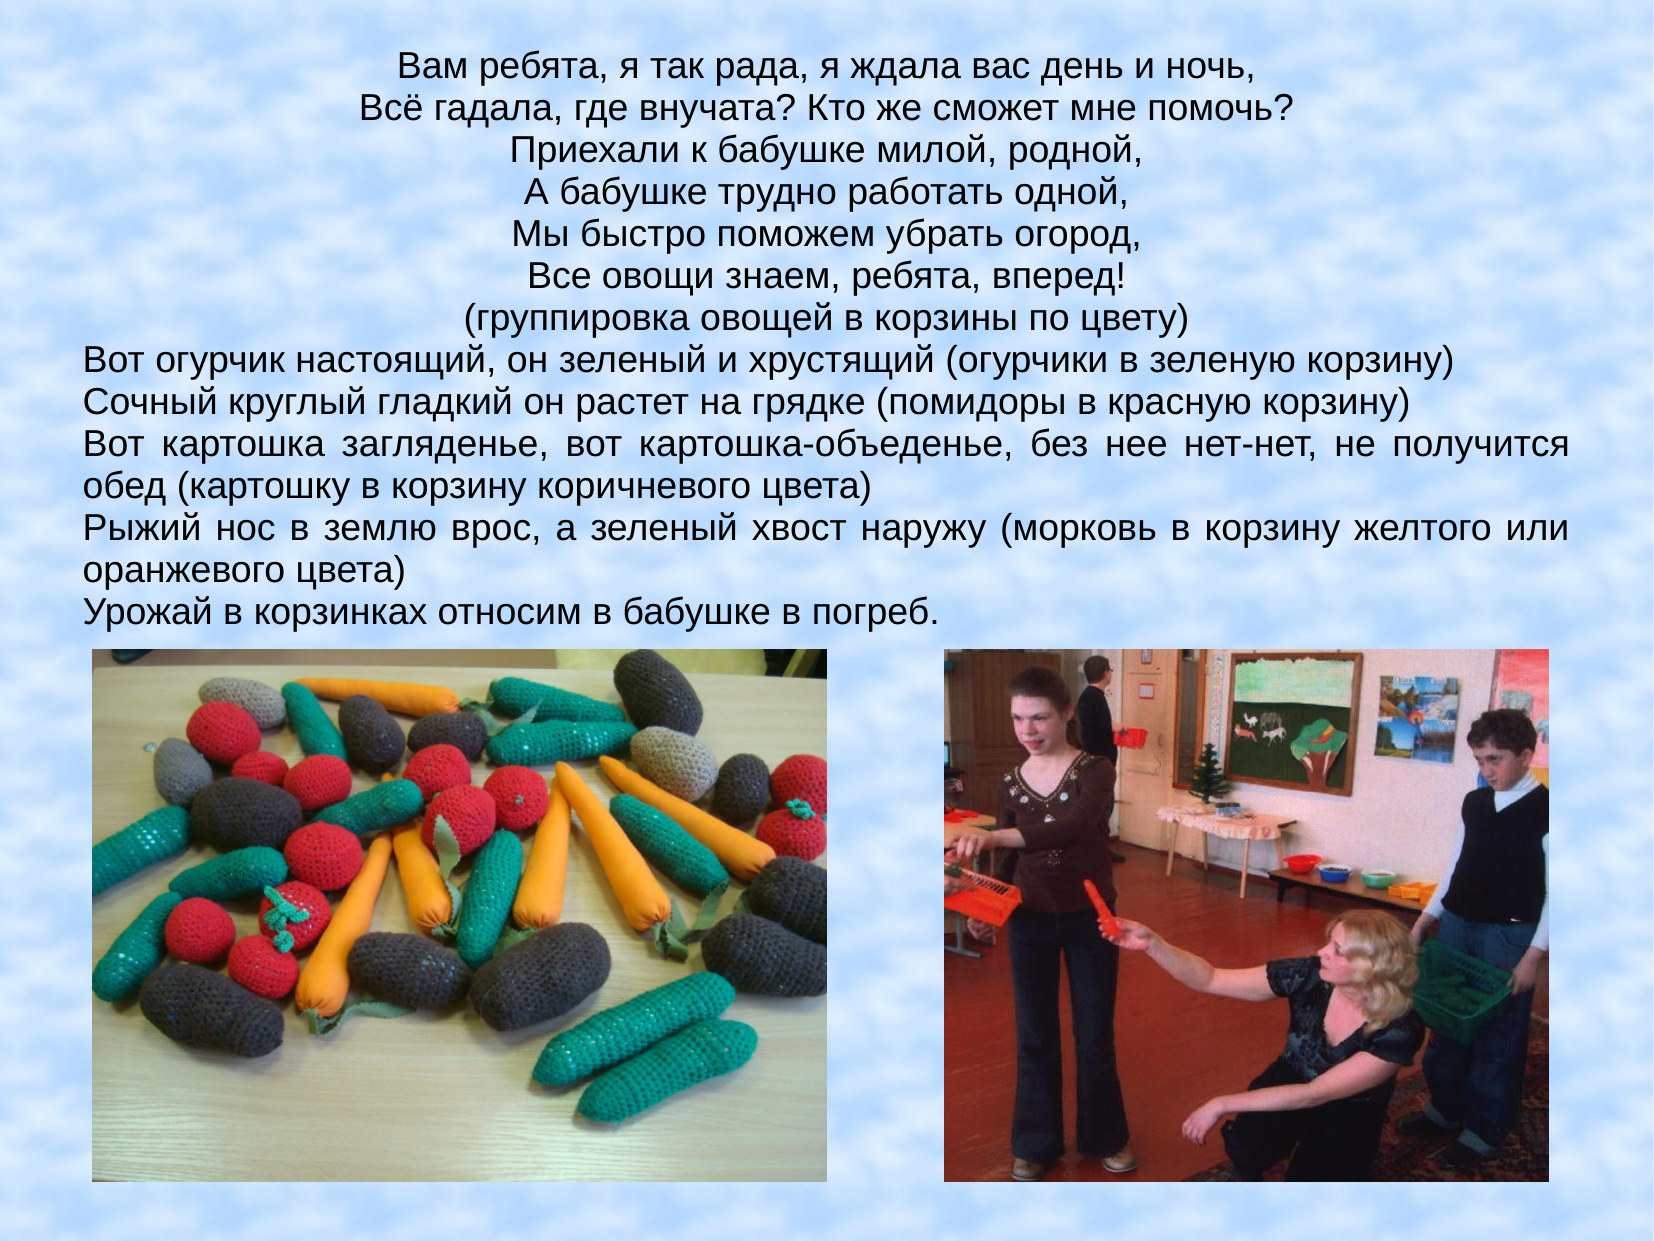

# Вам ребята, я так рада, я ждала вас день и ночь,
Всё гадала, где внучата? Кто же сможет мне помочь?
Приехали к бабушке милой, родной,
А бабушке трудно работать одной,
Мы быстро поможем убрать огород,
Все овощи знаем, ребята, вперед!
(группировка овощей в корзины по цвету)
Вот огурчик настоящий, он зеленый и хрустящий (огурчики в зеленую корзину)
Сочный круглый гладкий он растет на грядке (помидоры в красную корзину)
Вот картошка загляденье, вот картошка-объеденье, без нее нет-нет, не получится обед (картошку в корзину коричневого цвета)
Рыжий нос в землю врос, а зеленый хвост наружу (морковь в корзину желтого или оранжевого цвета)
Урожай в корзинках относим в бабушке в погреб.